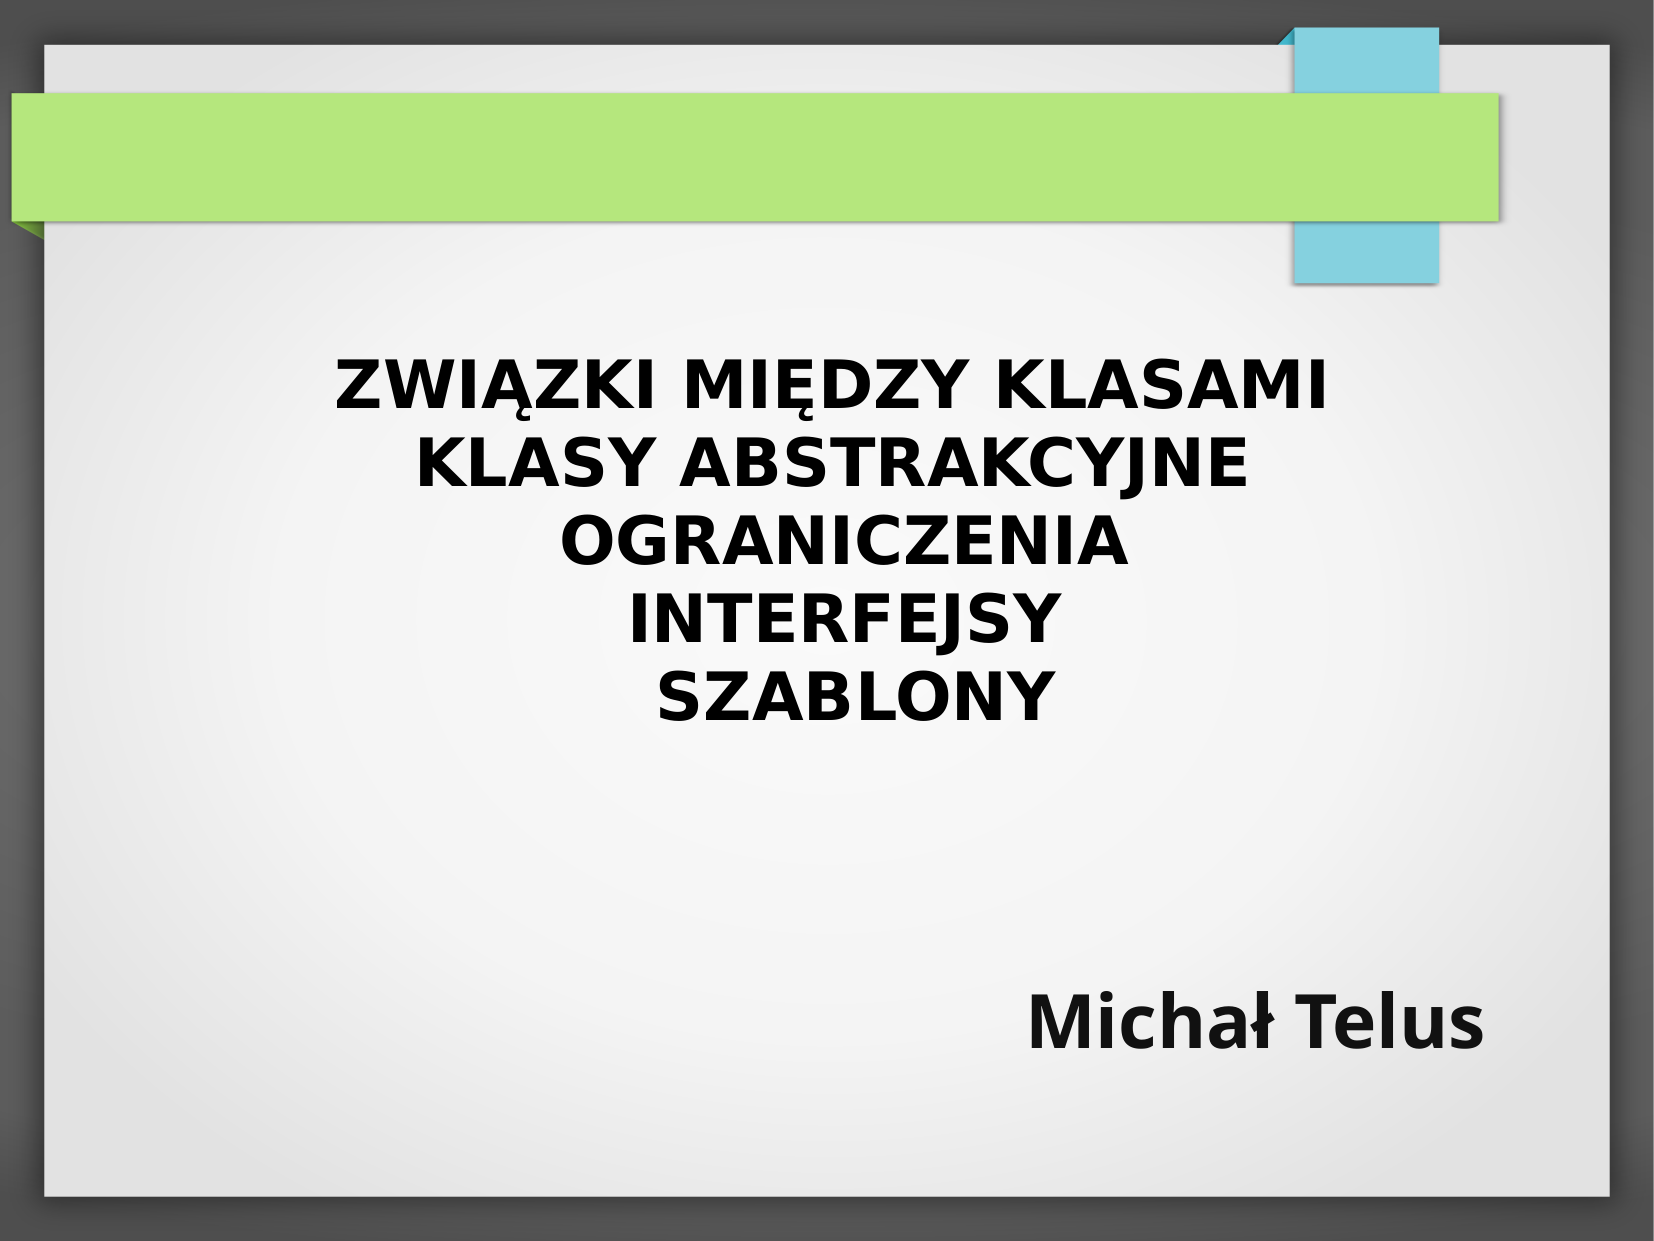

# ZWIĄZKI MIĘDZY KLASAMI KLASY ABSTRAKCYJNE OGRANICZENIA INTERFEJSY SZABLONY
 Michał Telus